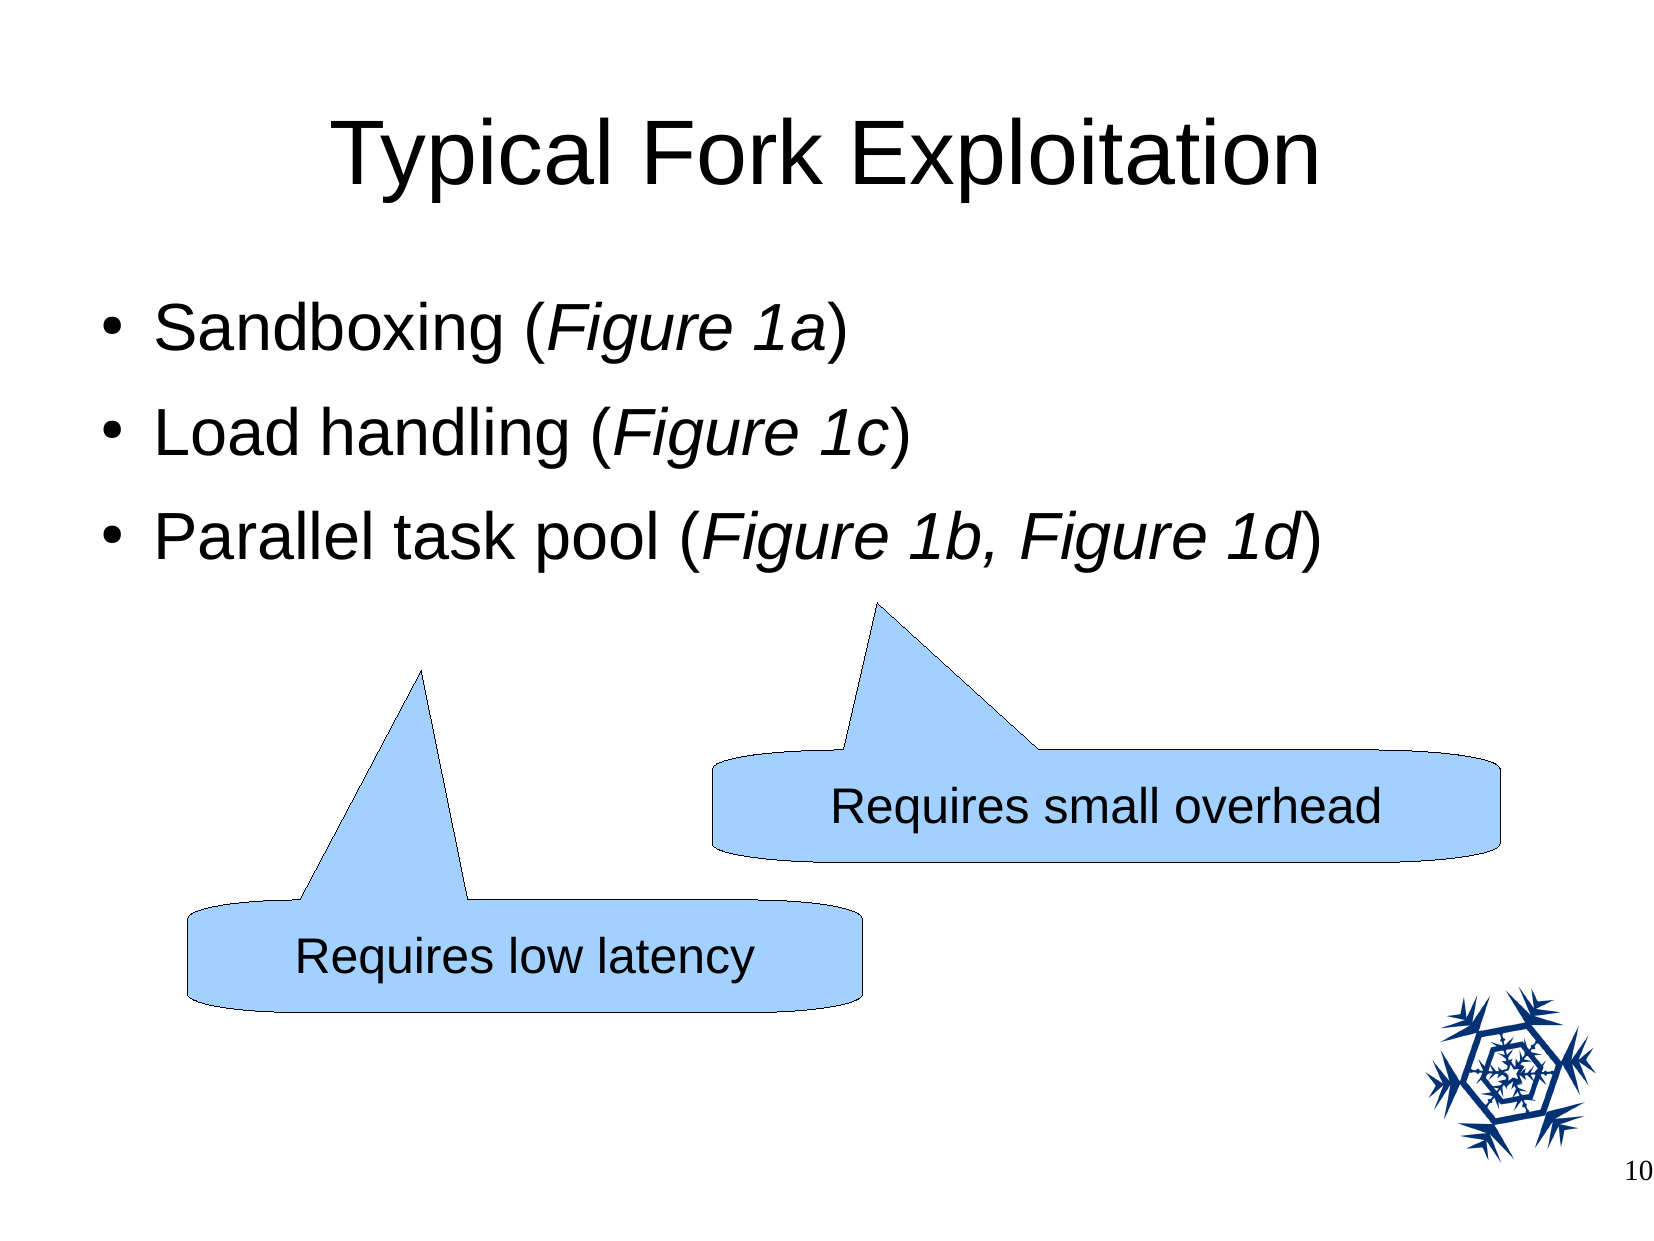

# Typical Fork Exploitation
Sandboxing (Figure 1a)
Load handling (Figure 1c)
Parallel task pool (Figure 1b, Figure 1d)
Requires small overhead
Requires low latency
10